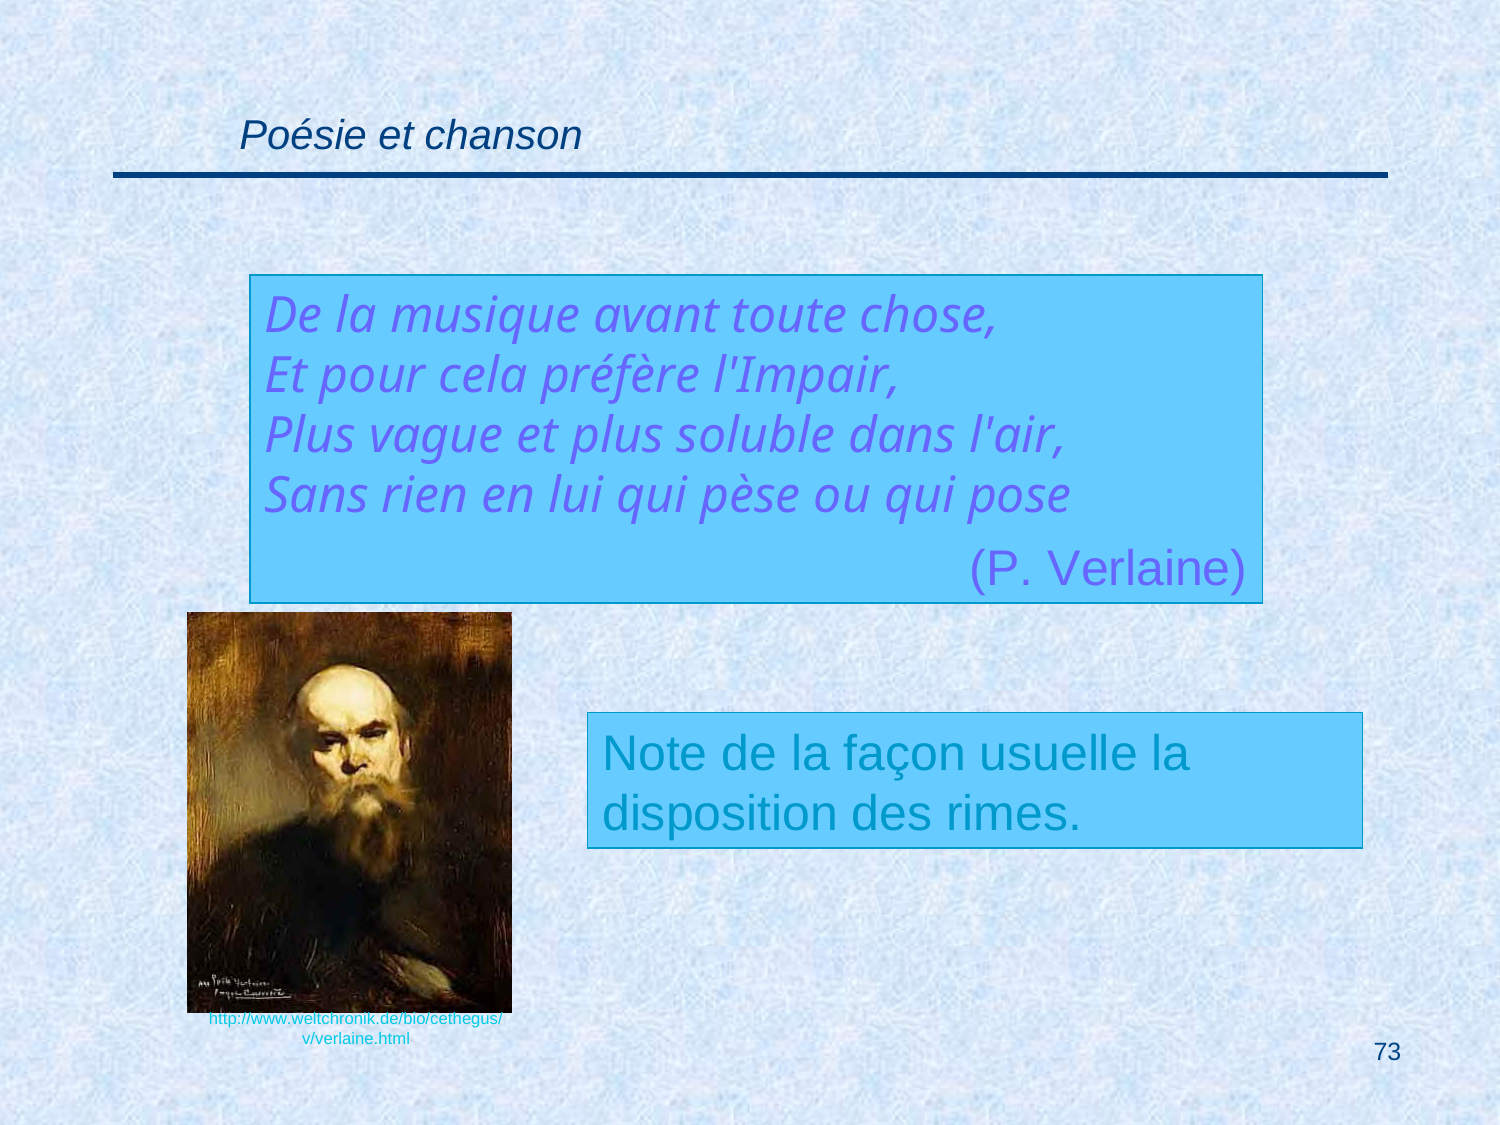

Poésie et chanson
De la musique avant toute chose,
Et pour cela préfère l'Impair,
Plus vague et plus soluble dans l'air,
Sans rien en lui qui pèse ou qui pose
(P. Verlaine)
http://www.weltchronik.de/bio/cethegus/v/verlaine.html
Note de la façon usuelle la disposition des rimes.
73